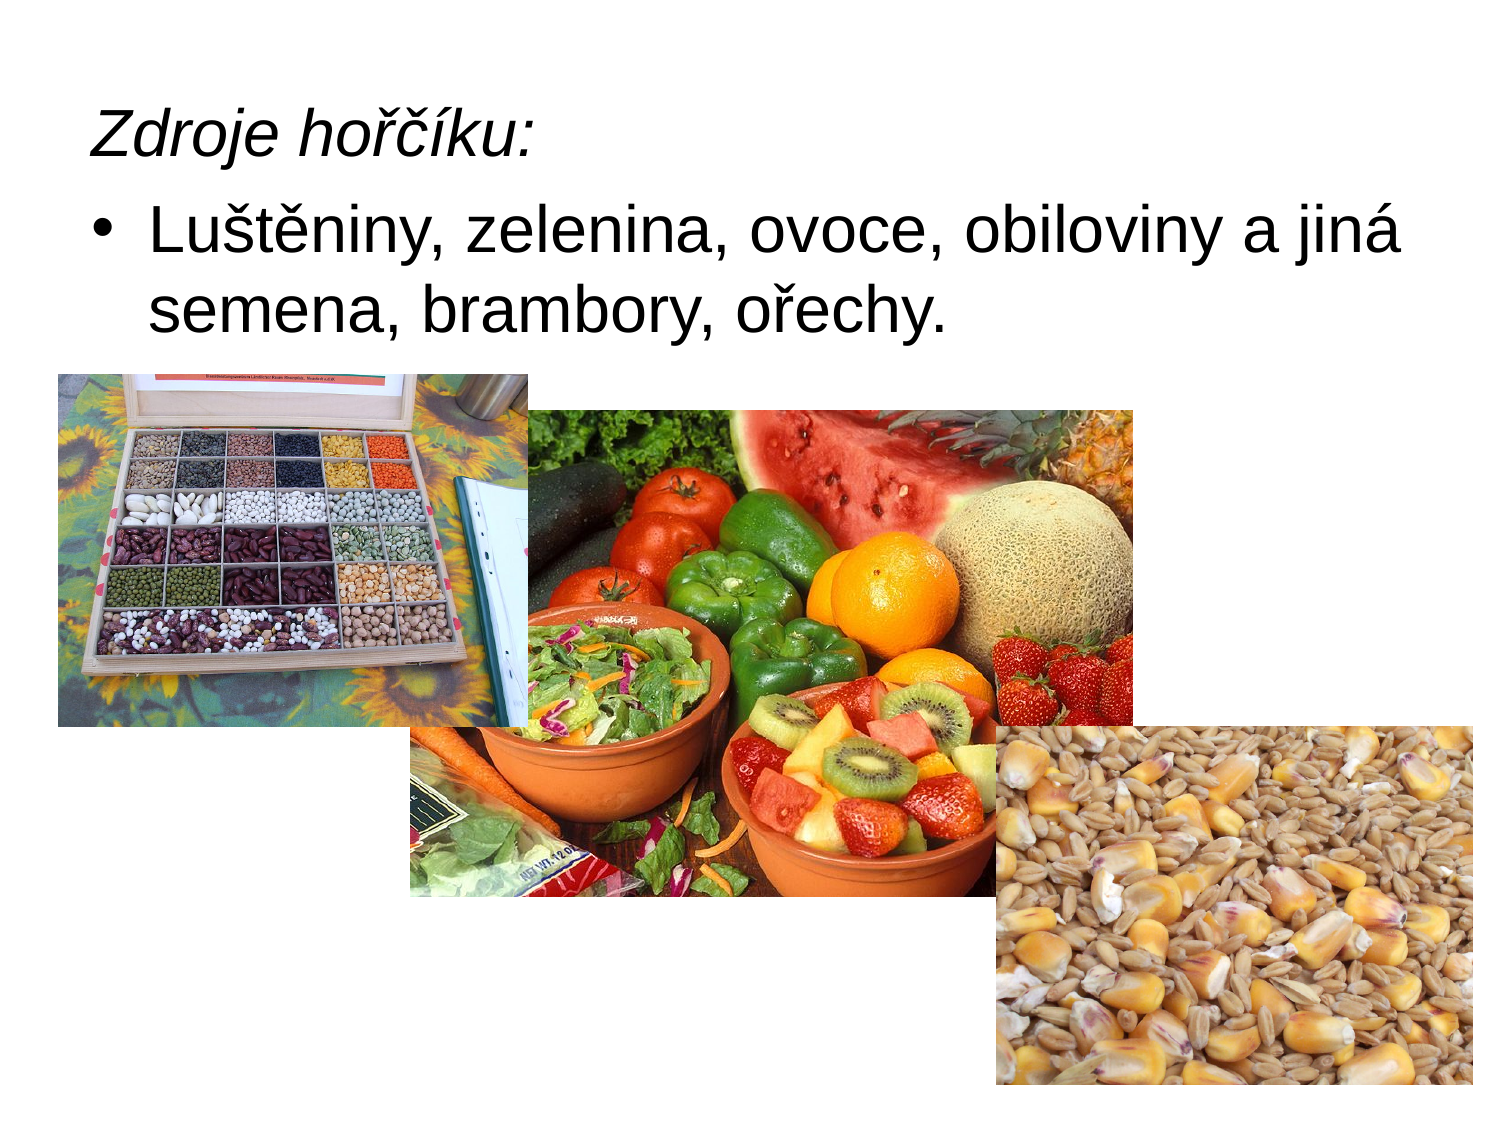

# Zdroje hořčíku:
Luštěniny, zelenina, ovoce, obiloviny a jiná semena, brambory, ořechy.